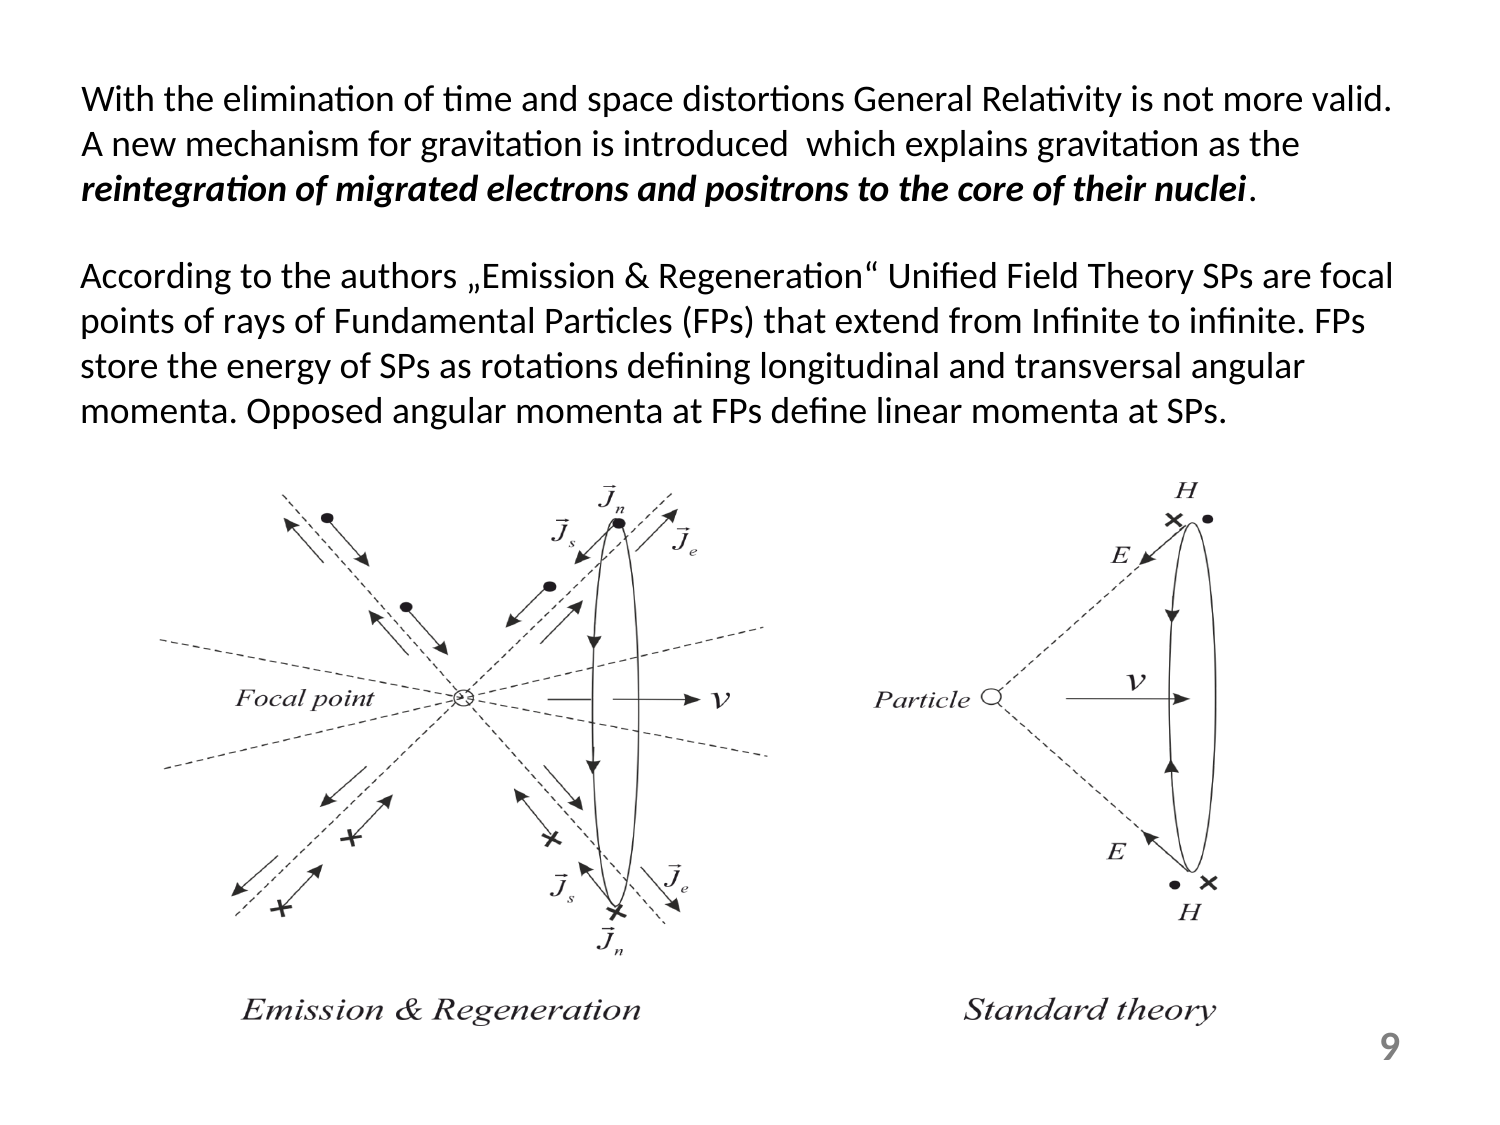

With the elimination of time and space distortions General Relativity is not more valid.
A new mechanism for gravitation is introduced which explains gravitation as the
reintegration of migrated electrons and positrons to the core of their nuclei.
# According to the authors „Emission & Regeneration“ Unified Field Theory SPs are focal points of rays of Fundamental Particles (FPs) that extend from Infinite to infinite. FPs store the energy of SPs as rotations defining longitudinal and transversal angular momenta. Opposed angular momenta at FPs define linear momenta at SPs.
9